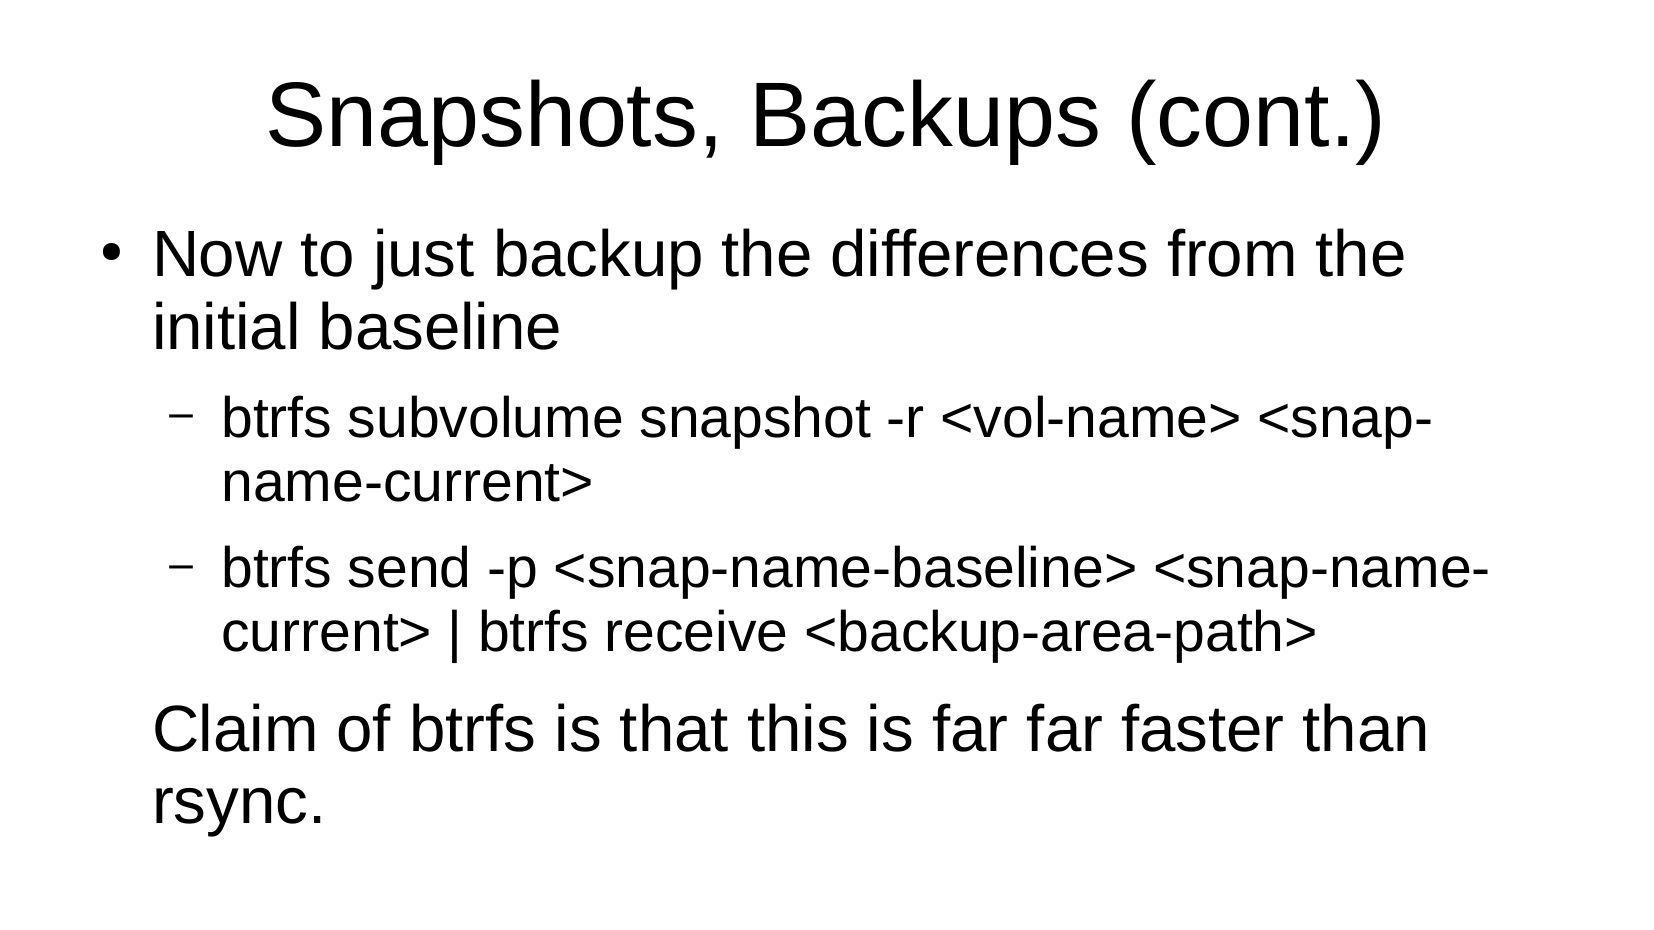

# Snapshots, Backups (cont.)
Now to just backup the differences from the initial baseline
btrfs subvolume snapshot -r <vol-name> <snap-name-current>
btrfs send -p <snap-name-baseline> <snap-name-current> | btrfs receive <backup-area-path>
Claim of btrfs is that this is far far faster than rsync.